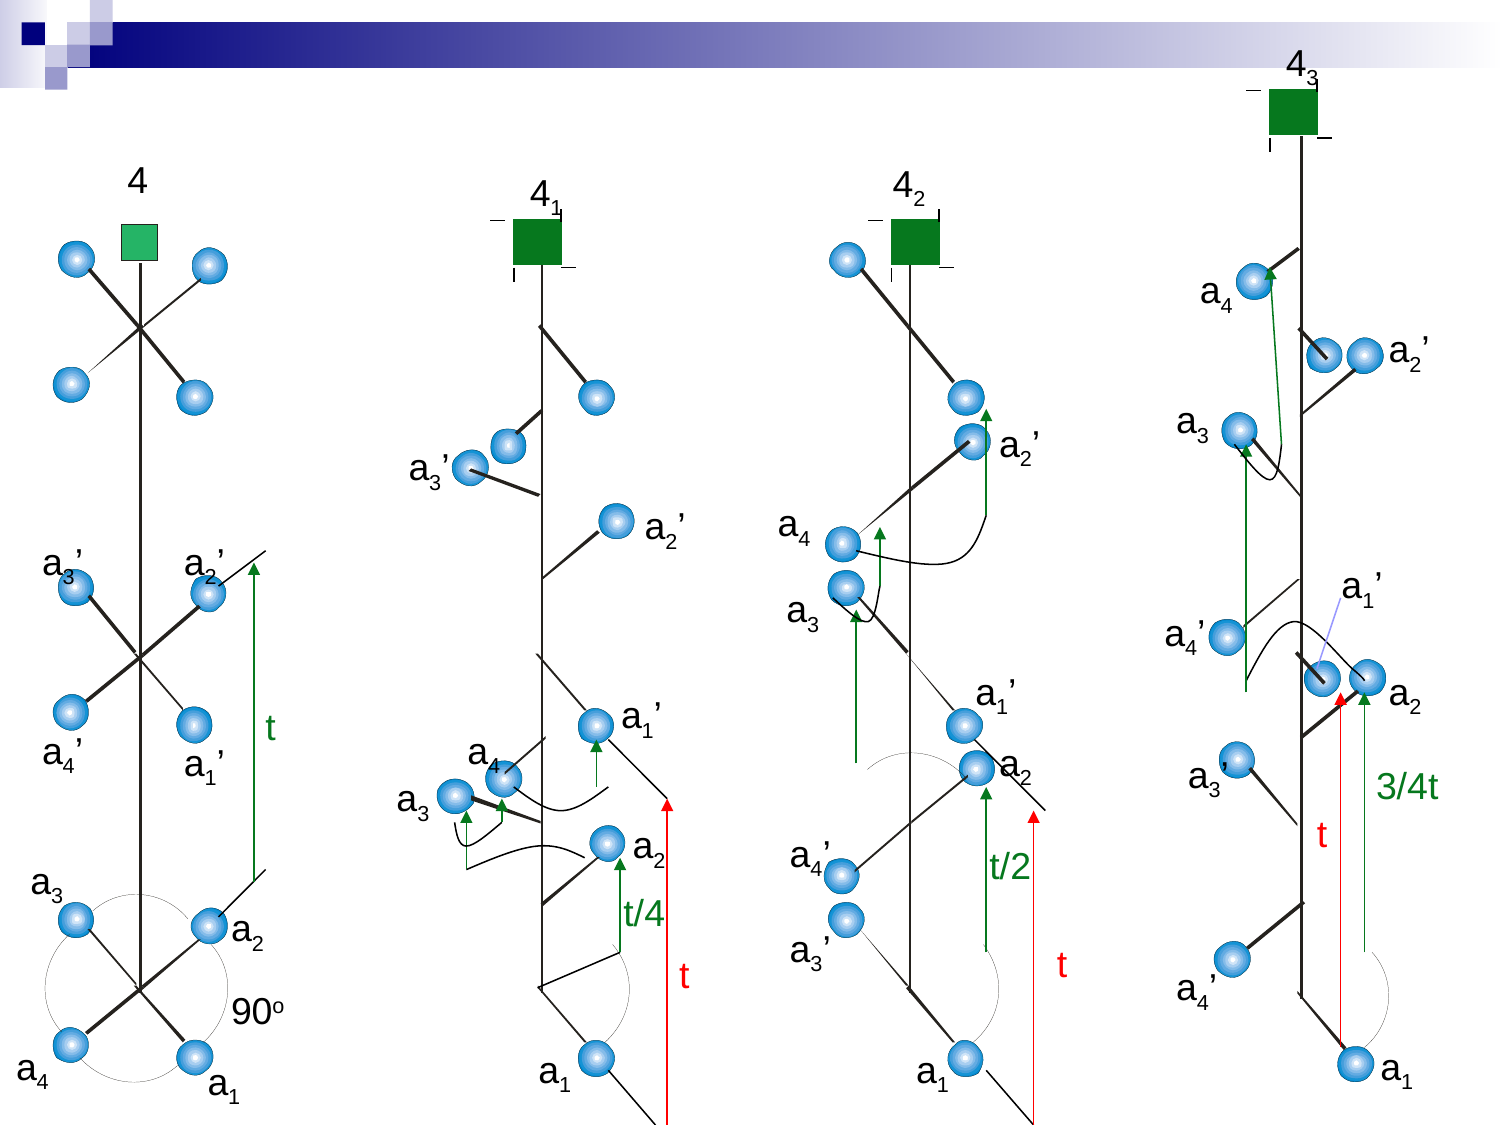

43
4
42
41
a4
a2’
a3
a2’
a3’
a4
a2’
a3’
a2’
a1’
a3
a4’
a1’
a2
a1’
t
a4’
a4
a1’
a2
a3’
3/4t
a3
t
a2
a4’
t/2
a3
t/4
a2
a3’
t
t
a4’
90o
a4
a1
a1
a1
a1